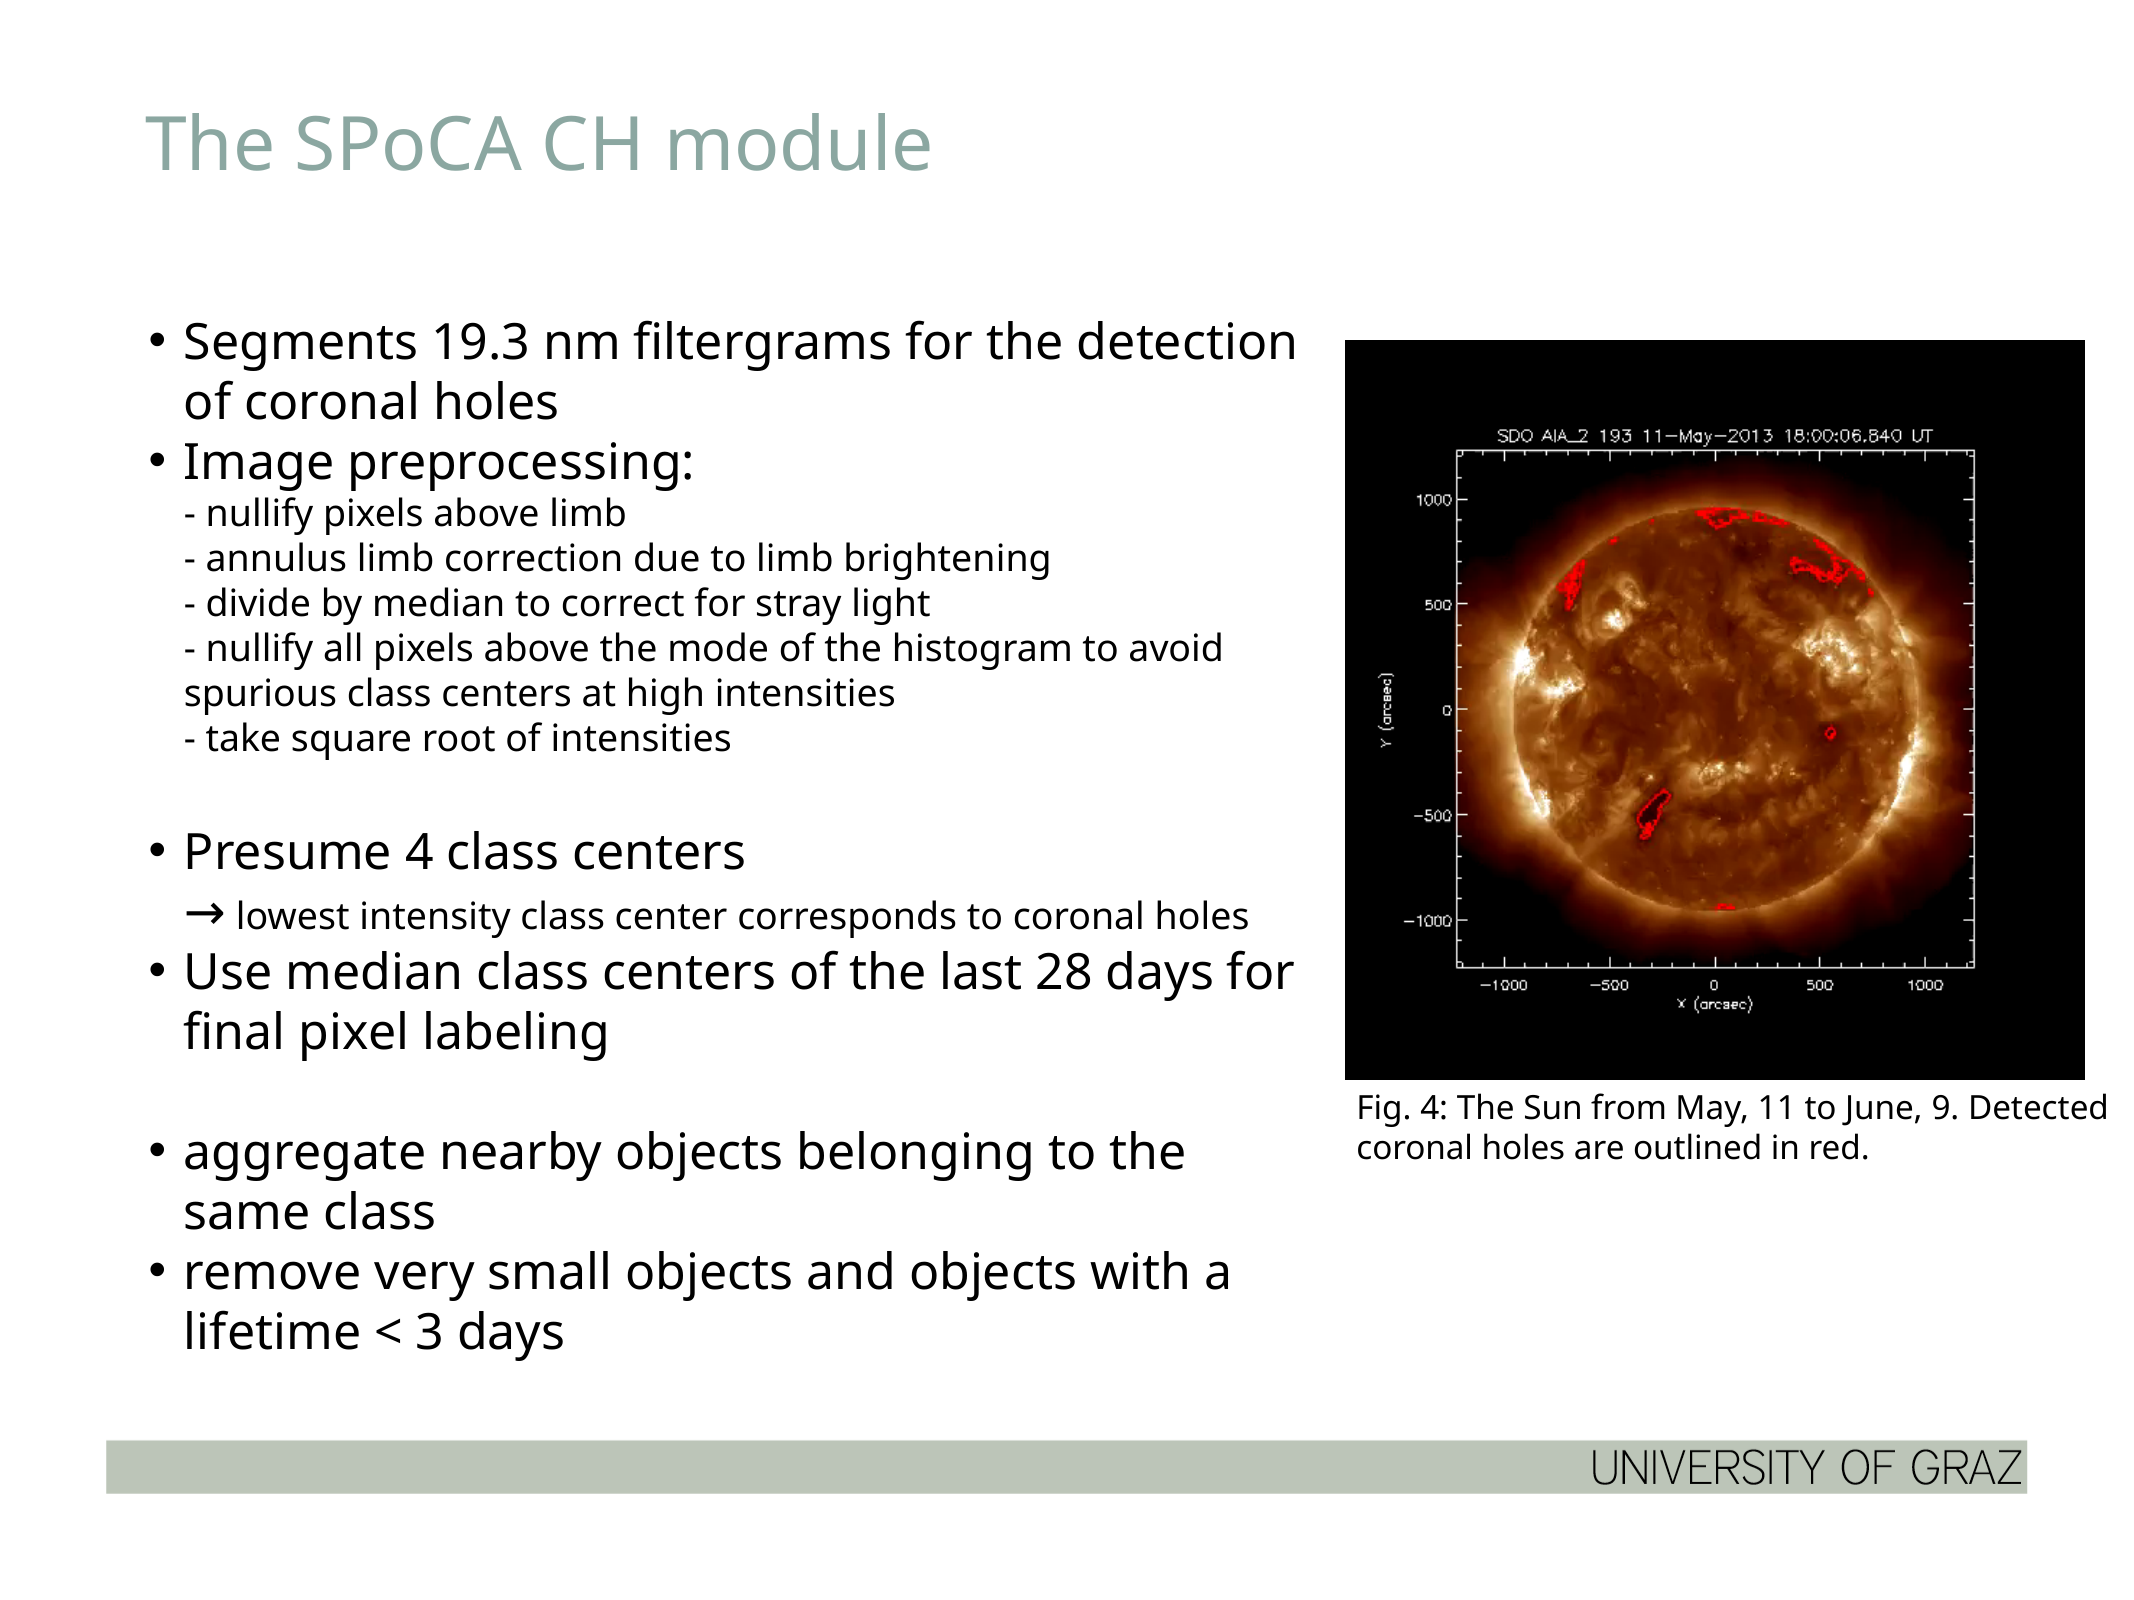

The SPoCA CH module
Segments 19.3 nm filtergrams for the detection of coronal holes
Image preprocessing:
- nullify pixels above limb
- annulus limb correction due to limb brightening
- divide by median to correct for stray light
- nullify all pixels above the mode of the histogram to avoid spurious class centers at high intensities
- take square root of intensities
Presume 4 class centers
→ lowest intensity class center corresponds to coronal holes
Use median class centers of the last 28 days for final pixel labeling
aggregate nearby objects belonging to the same class
remove very small objects and objects with a lifetime < 3 days
Fig. 4: The Sun from May, 11 to June, 9. Detected coronal holes are outlined in red.